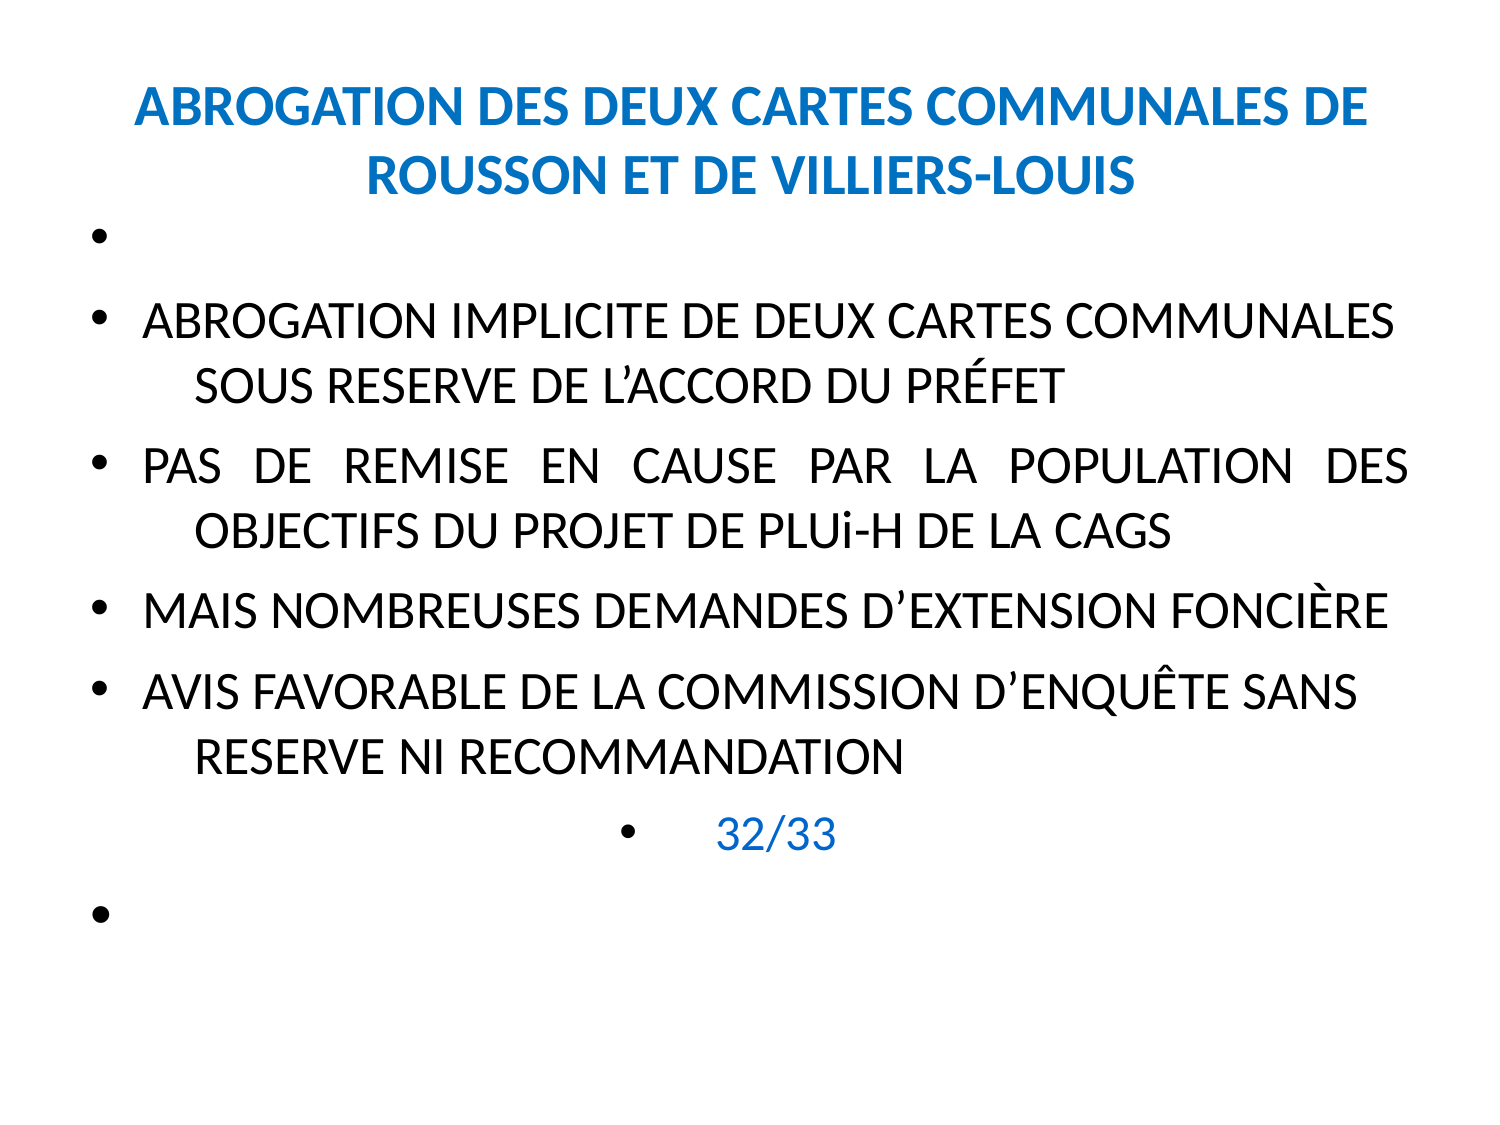

# ABROGATION DES DEUX CARTES COMMUNALES DE ROUSSON ET DE VILLIERS-LOUIS
ABROGATION IMPLICITE DE DEUX CARTES COMMUNALES SOUS RESERVE DE L’ACCORD DU PRÉFET
PAS DE REMISE EN CAUSE PAR LA POPULATION DES OBJECTIFS DU PROJET DE PLUi-H DE LA CAGS
MAIS NOMBREUSES DEMANDES D’EXTENSION FONCIÈRE
AVIS FAVORABLE DE LA COMMISSION D’ENQUÊTE SANS RESERVE NI RECOMMANDATION
32/33